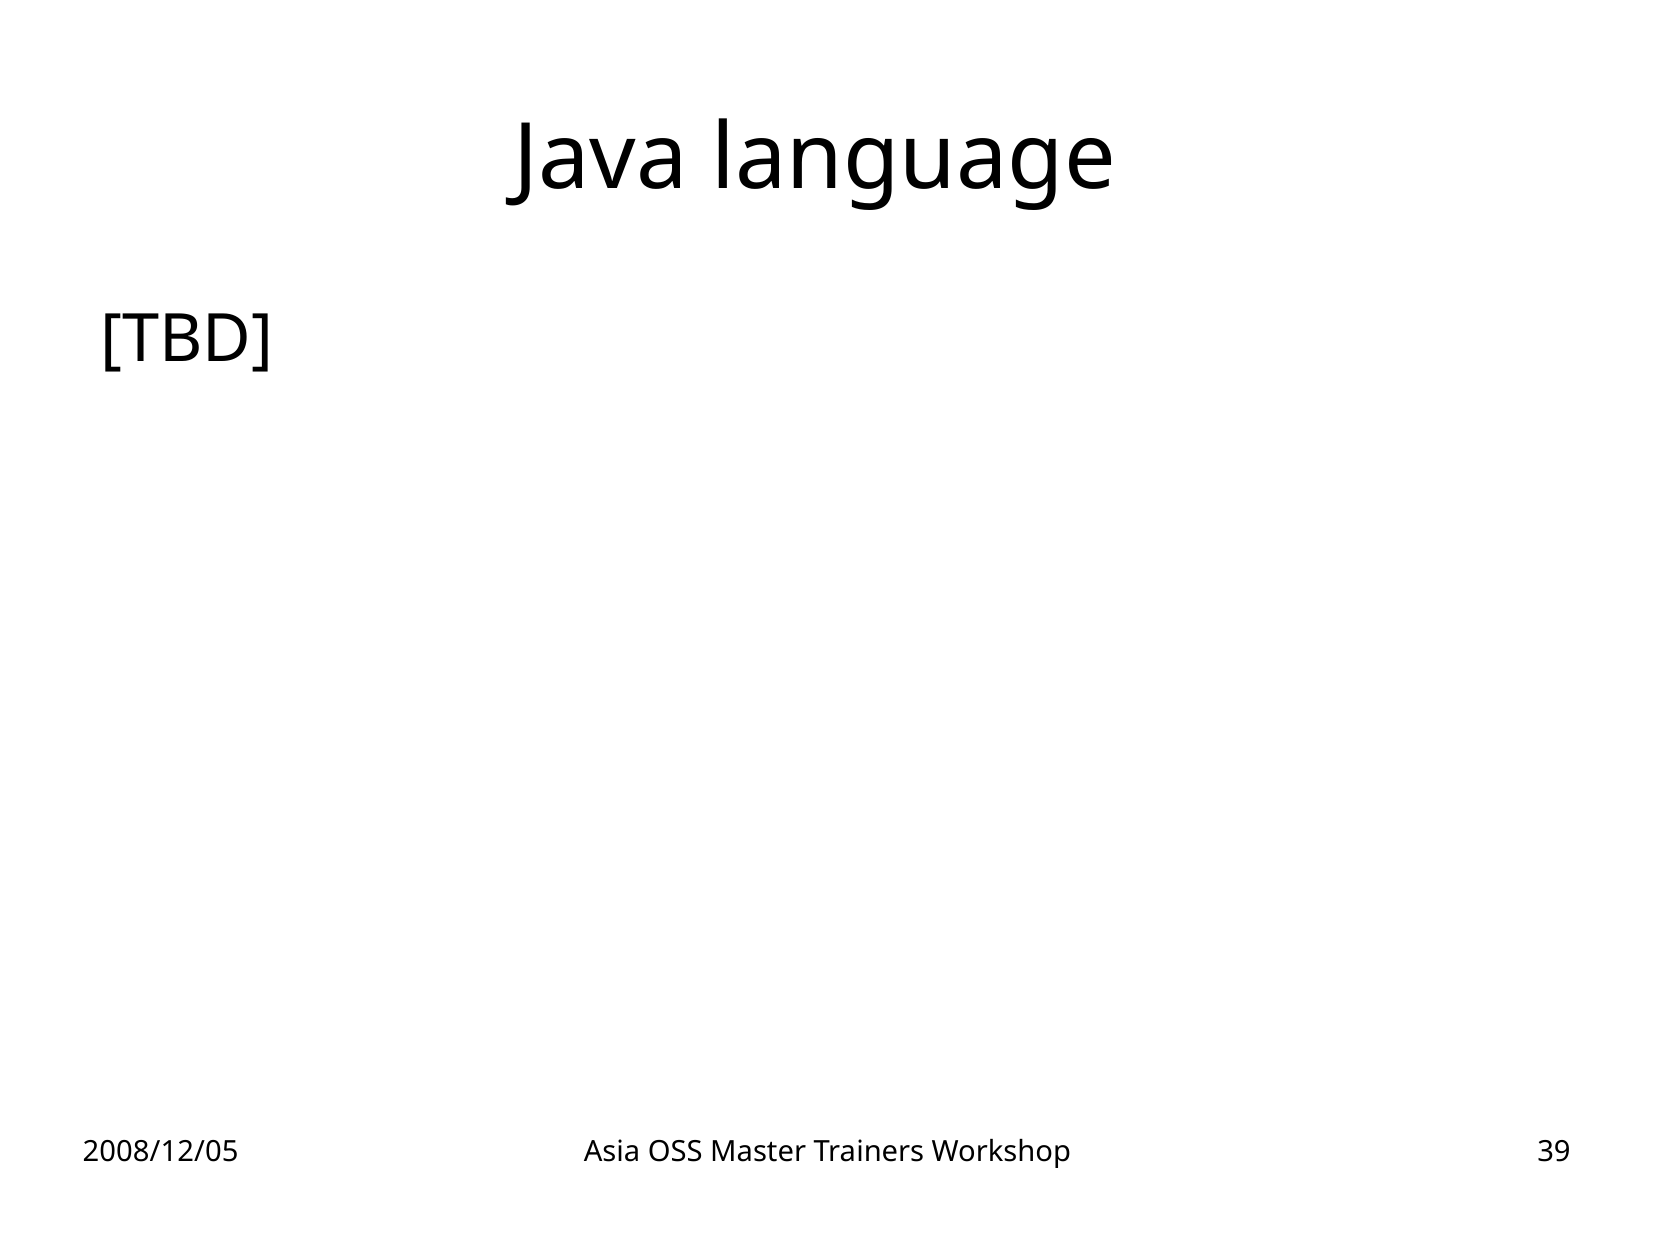

# Java language
[TBD]
2008/12/05
Asia OSS Master Trainers Workshop
39